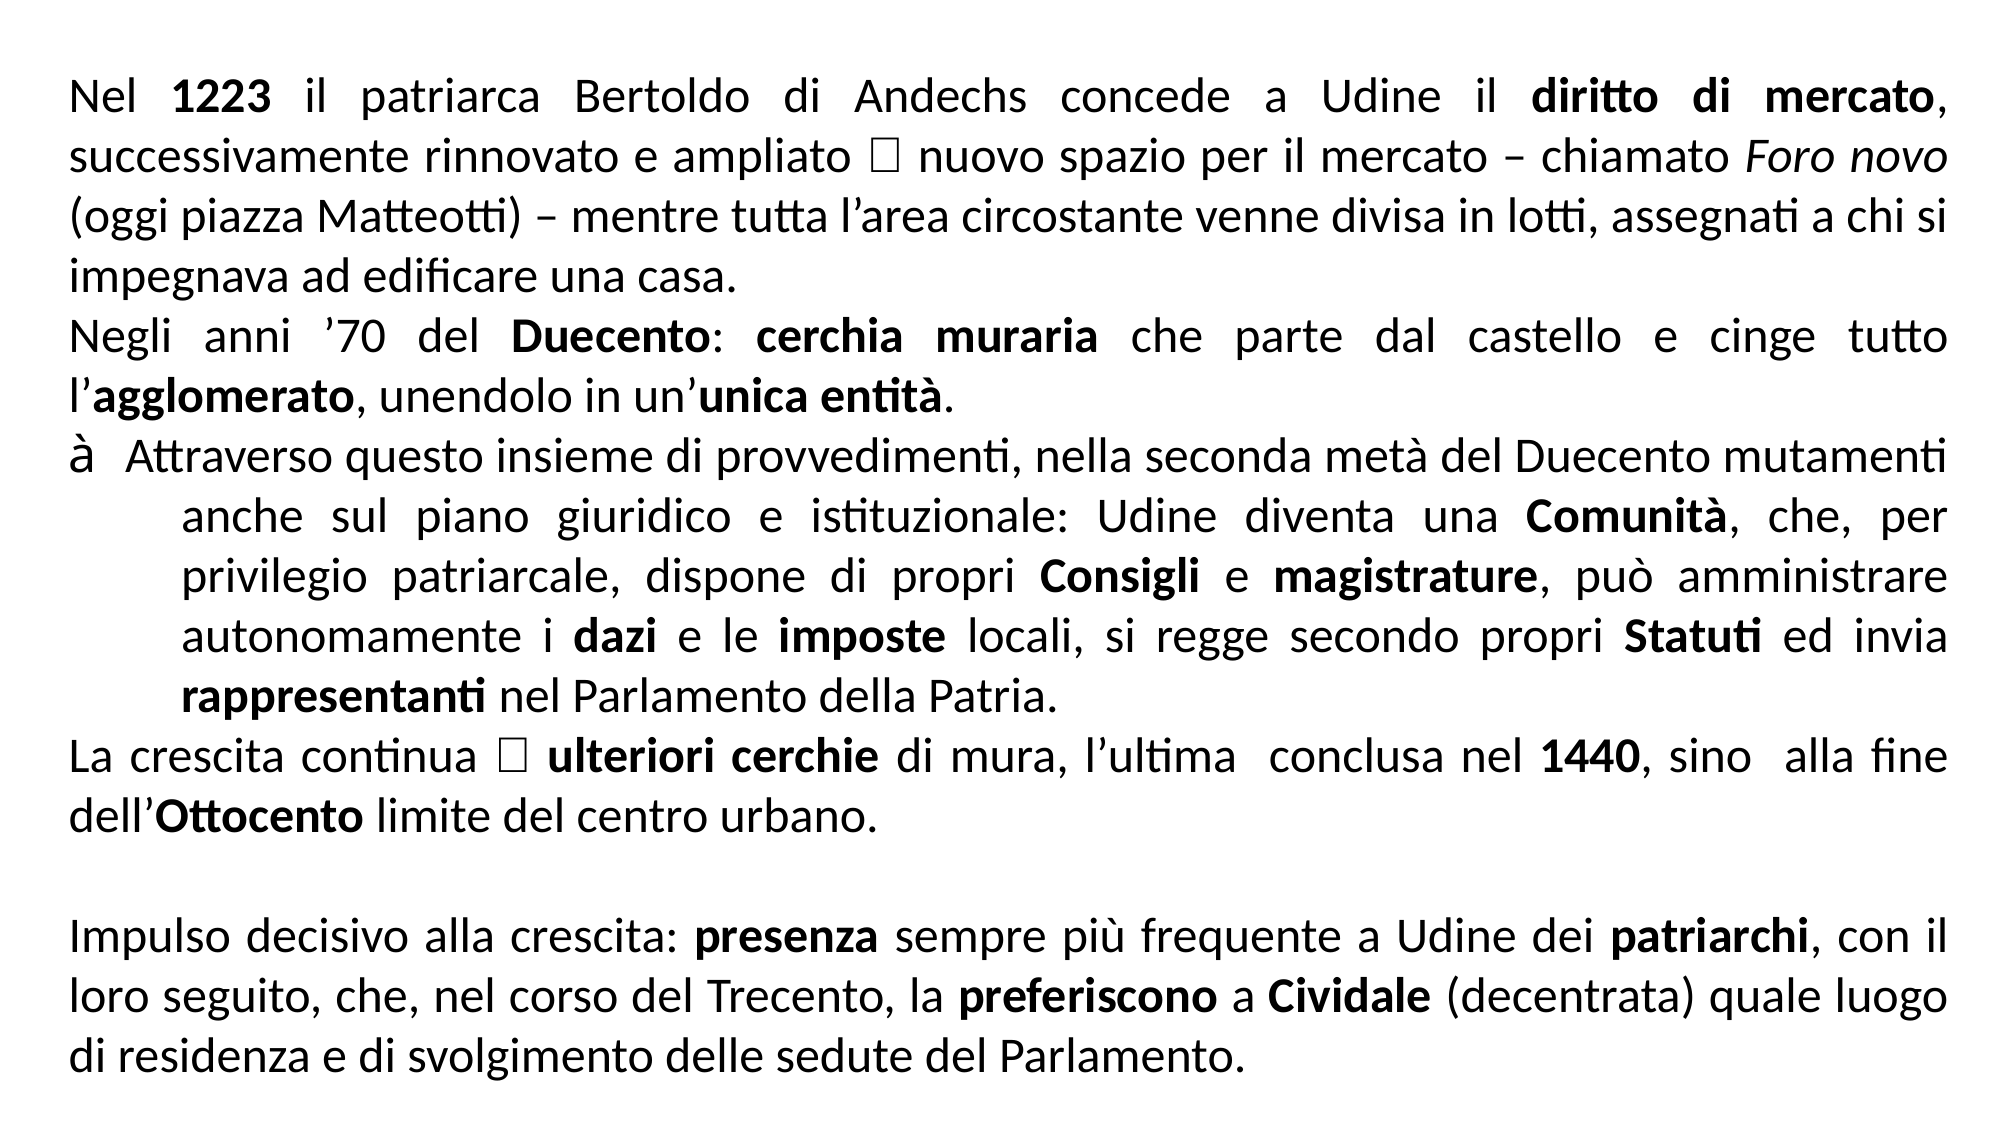

Nel 1223 il patriarca Bertoldo di Andechs concede a Udine il diritto di mercato, successivamente rinnovato e ampliato  nuovo spazio per il mercato – chiamato Foro novo (oggi piazza Matteotti) – mentre tutta l’area circostante venne divisa in lotti, assegnati a chi si impegnava ad edificare una casa.
Negli anni ’70 del Duecento: cerchia muraria che parte dal castello e cinge tutto l’agglomerato, unendolo in un’unica entità.
Attraverso questo insieme di provvedimenti, nella seconda metà del Duecento mutamenti anche sul piano giuridico e istituzionale: Udine diventa una Comunità, che, per privilegio patriarcale, dispone di propri Consigli e magistrature, può amministrare autonomamente i dazi e le imposte locali, si regge secondo propri Statuti ed invia rappresentanti nel Parlamento della Patria.
La crescita continua  ulteriori cerchie di mura, l’ultima conclusa nel 1440, sino alla fine dell’Ottocento limite del centro urbano.
Impulso decisivo alla crescita: presenza sempre più frequente a Udine dei patriarchi, con il loro seguito, che, nel corso del Trecento, la preferiscono a Cividale (decentrata) quale luogo di residenza e di svolgimento delle sedute del Parlamento.